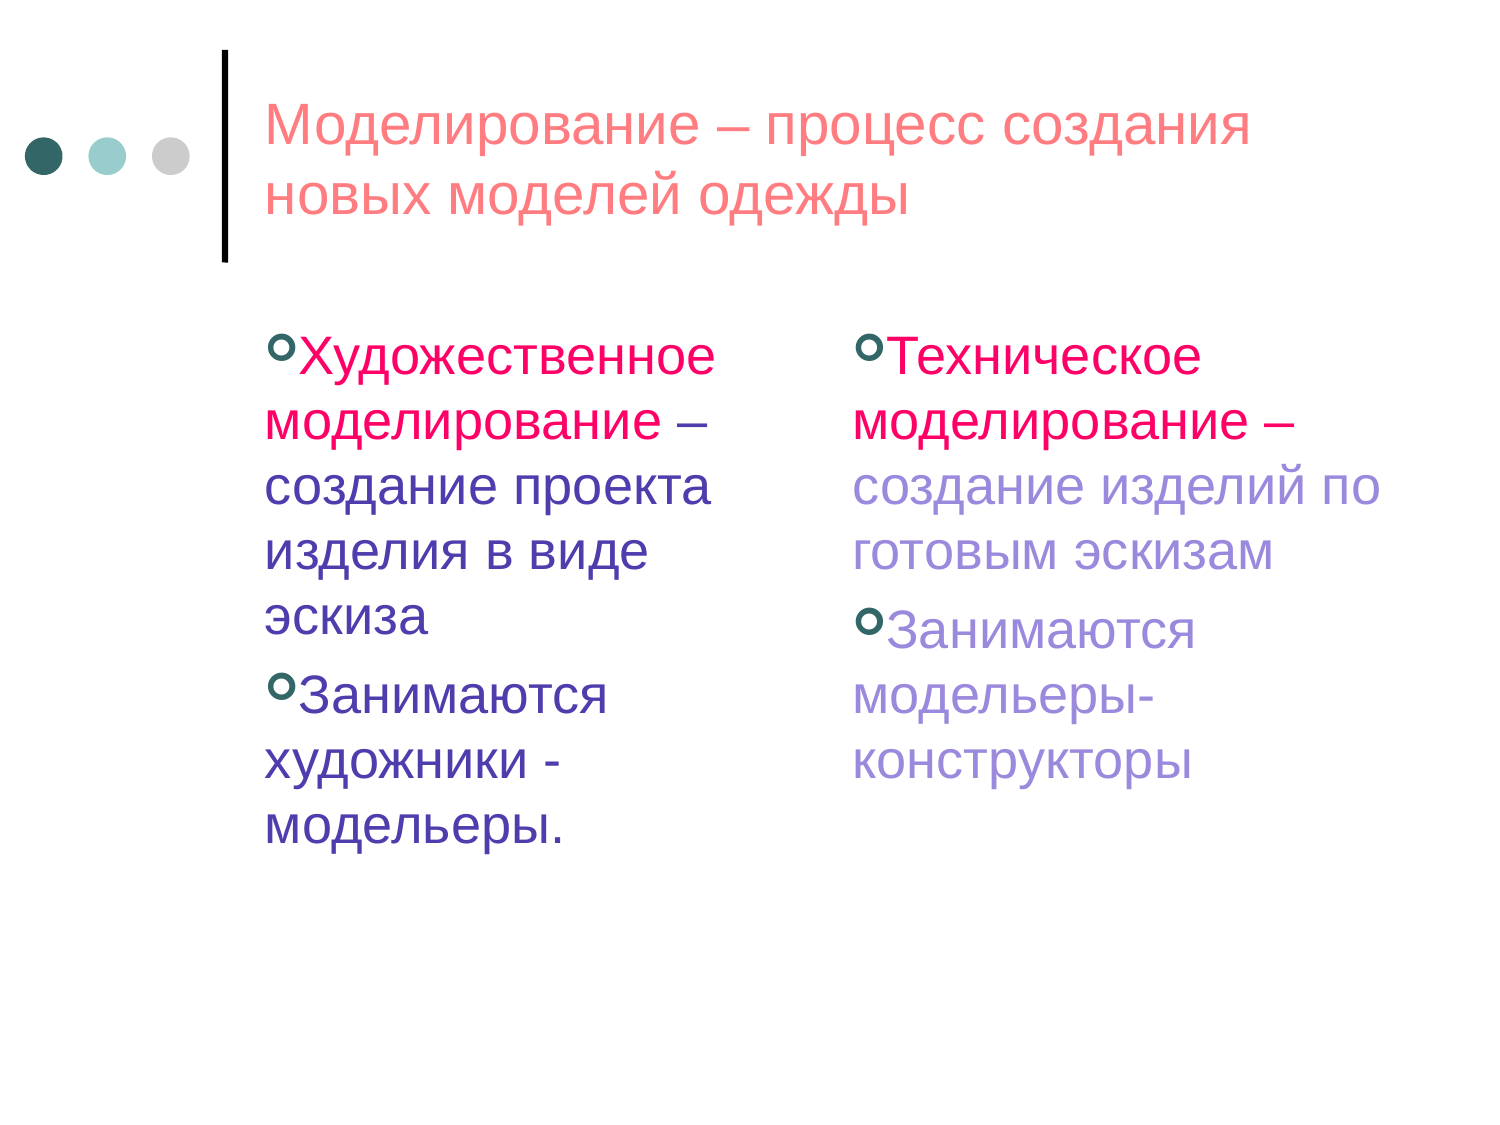

# Моделирование – процесс создания новых моделей одежды
Художественное моделирование – создание проекта изделия в виде эскиза
Занимаются художники - модельеры.
Техническое моделирование – создание изделий по готовым эскизам
Занимаются модельеры-конструкторы